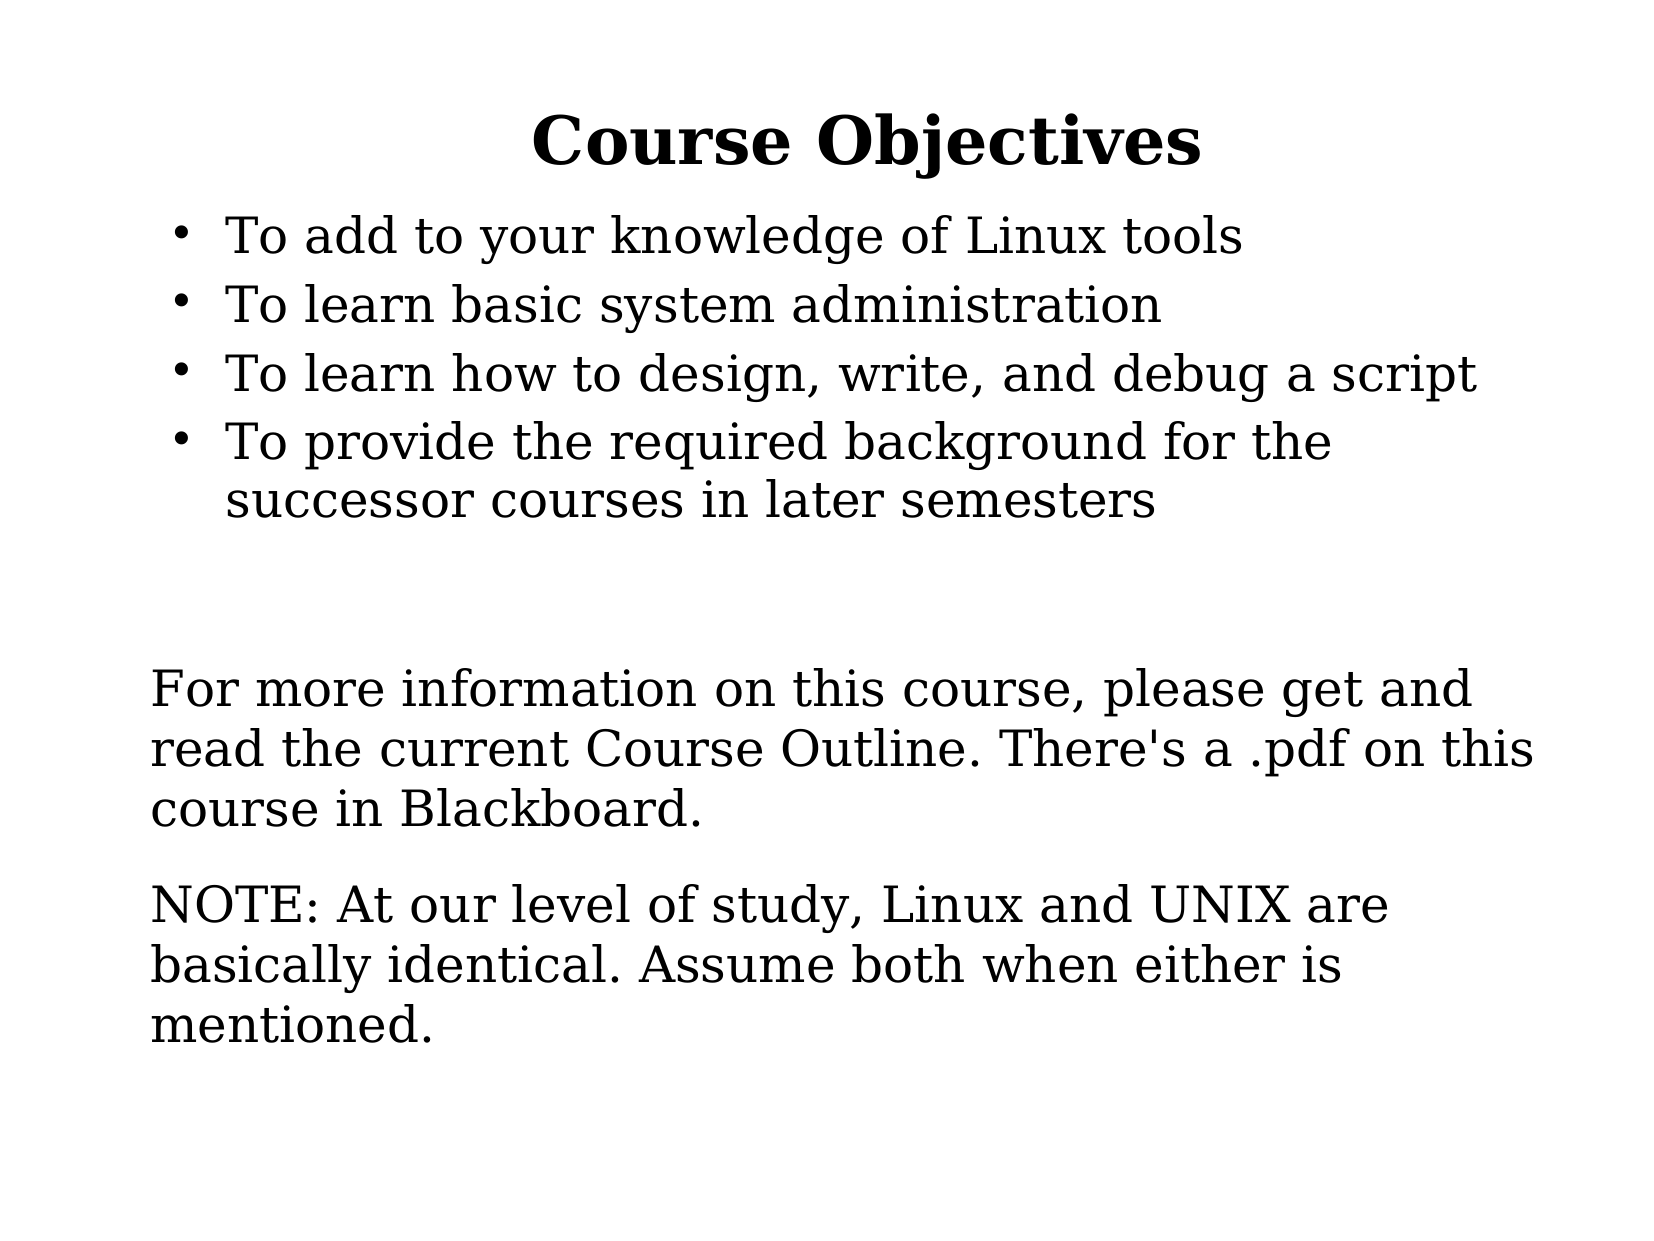

Course Objectives
To add to your knowledge of Linux tools
To learn basic system administration
To learn how to design, write, and debug a script
To provide the required background for the successor courses in later semesters
For more information on this course, please get and read the current Course Outline. There's a .pdf on this course in Blackboard.
NOTE: At our level of study, Linux and UNIX are basically identical. Assume both when either is mentioned.